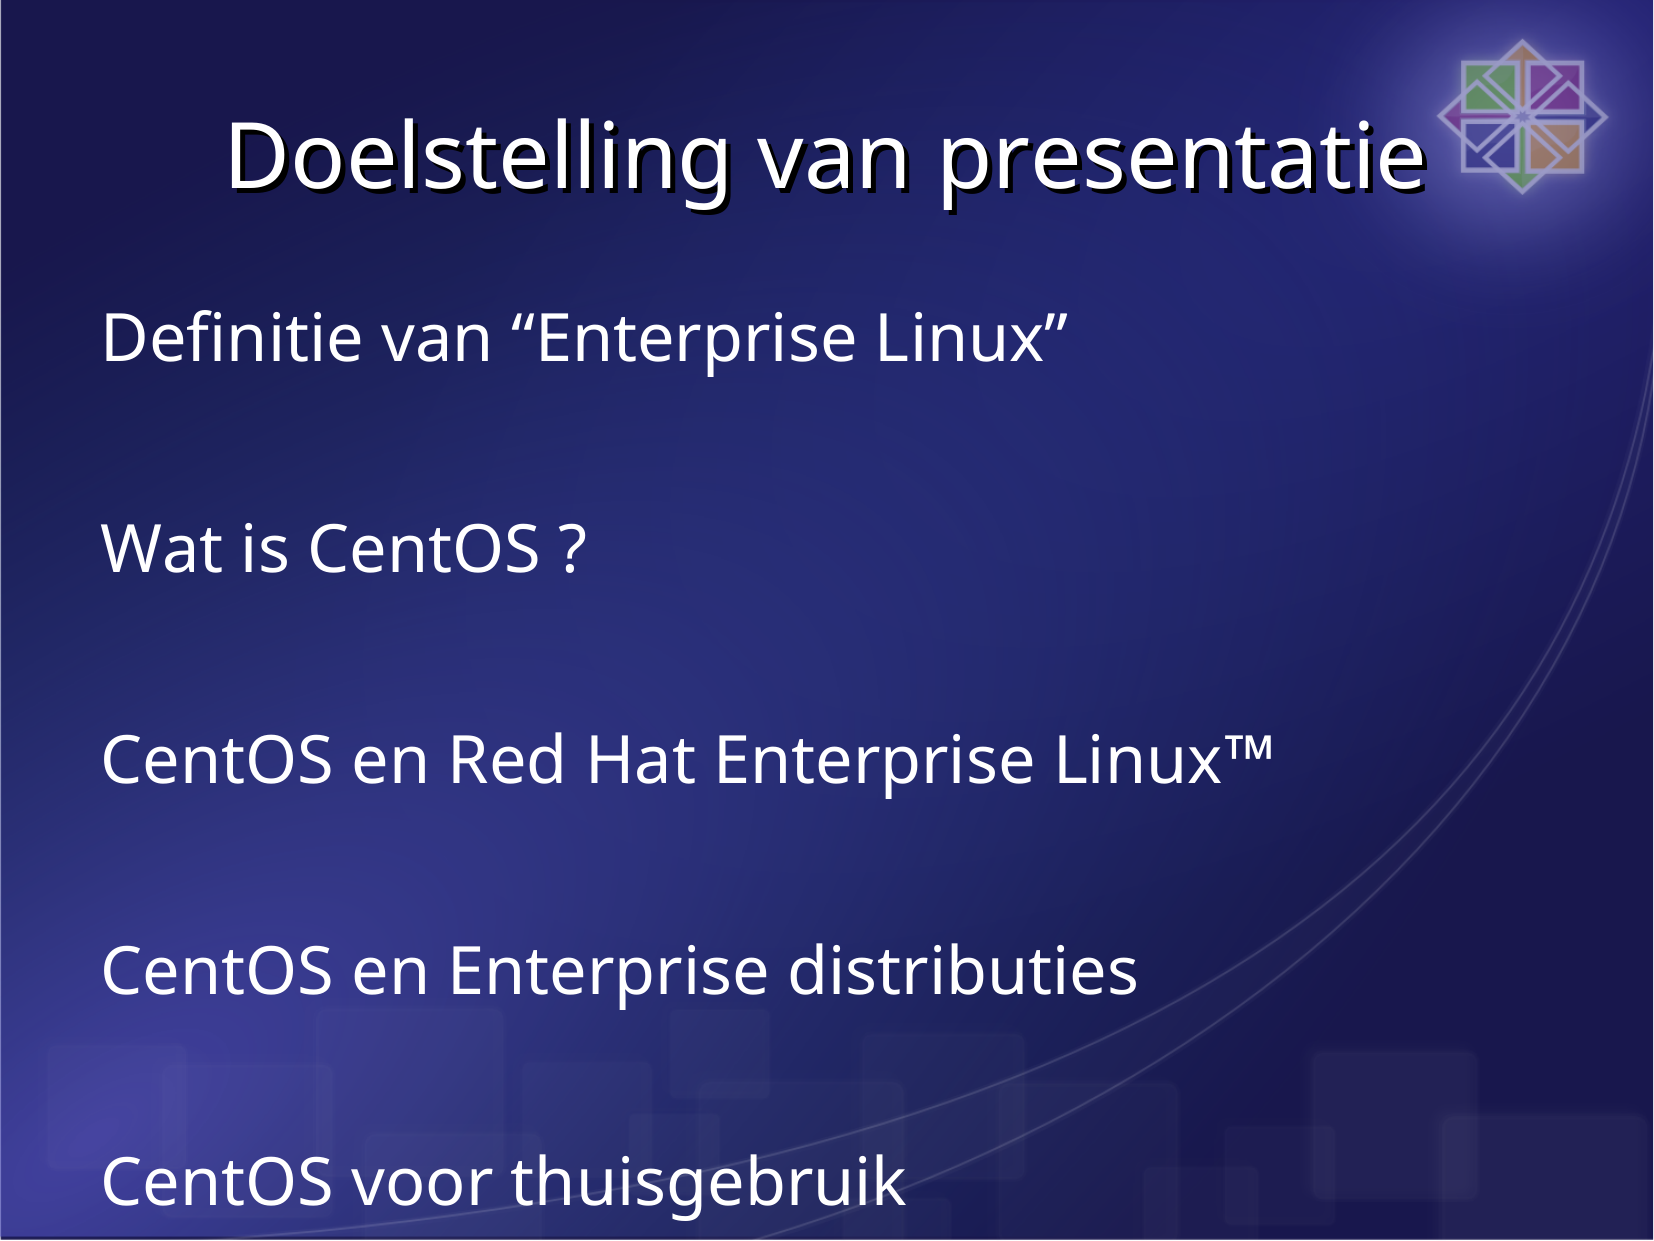

# Doelstelling van presentatie
Definitie van “Enterprise Linux”
Wat is CentOS ?
CentOS en Red Hat Enterprise Linux™
CentOS en Enterprise distributies
CentOS voor thuisgebruik